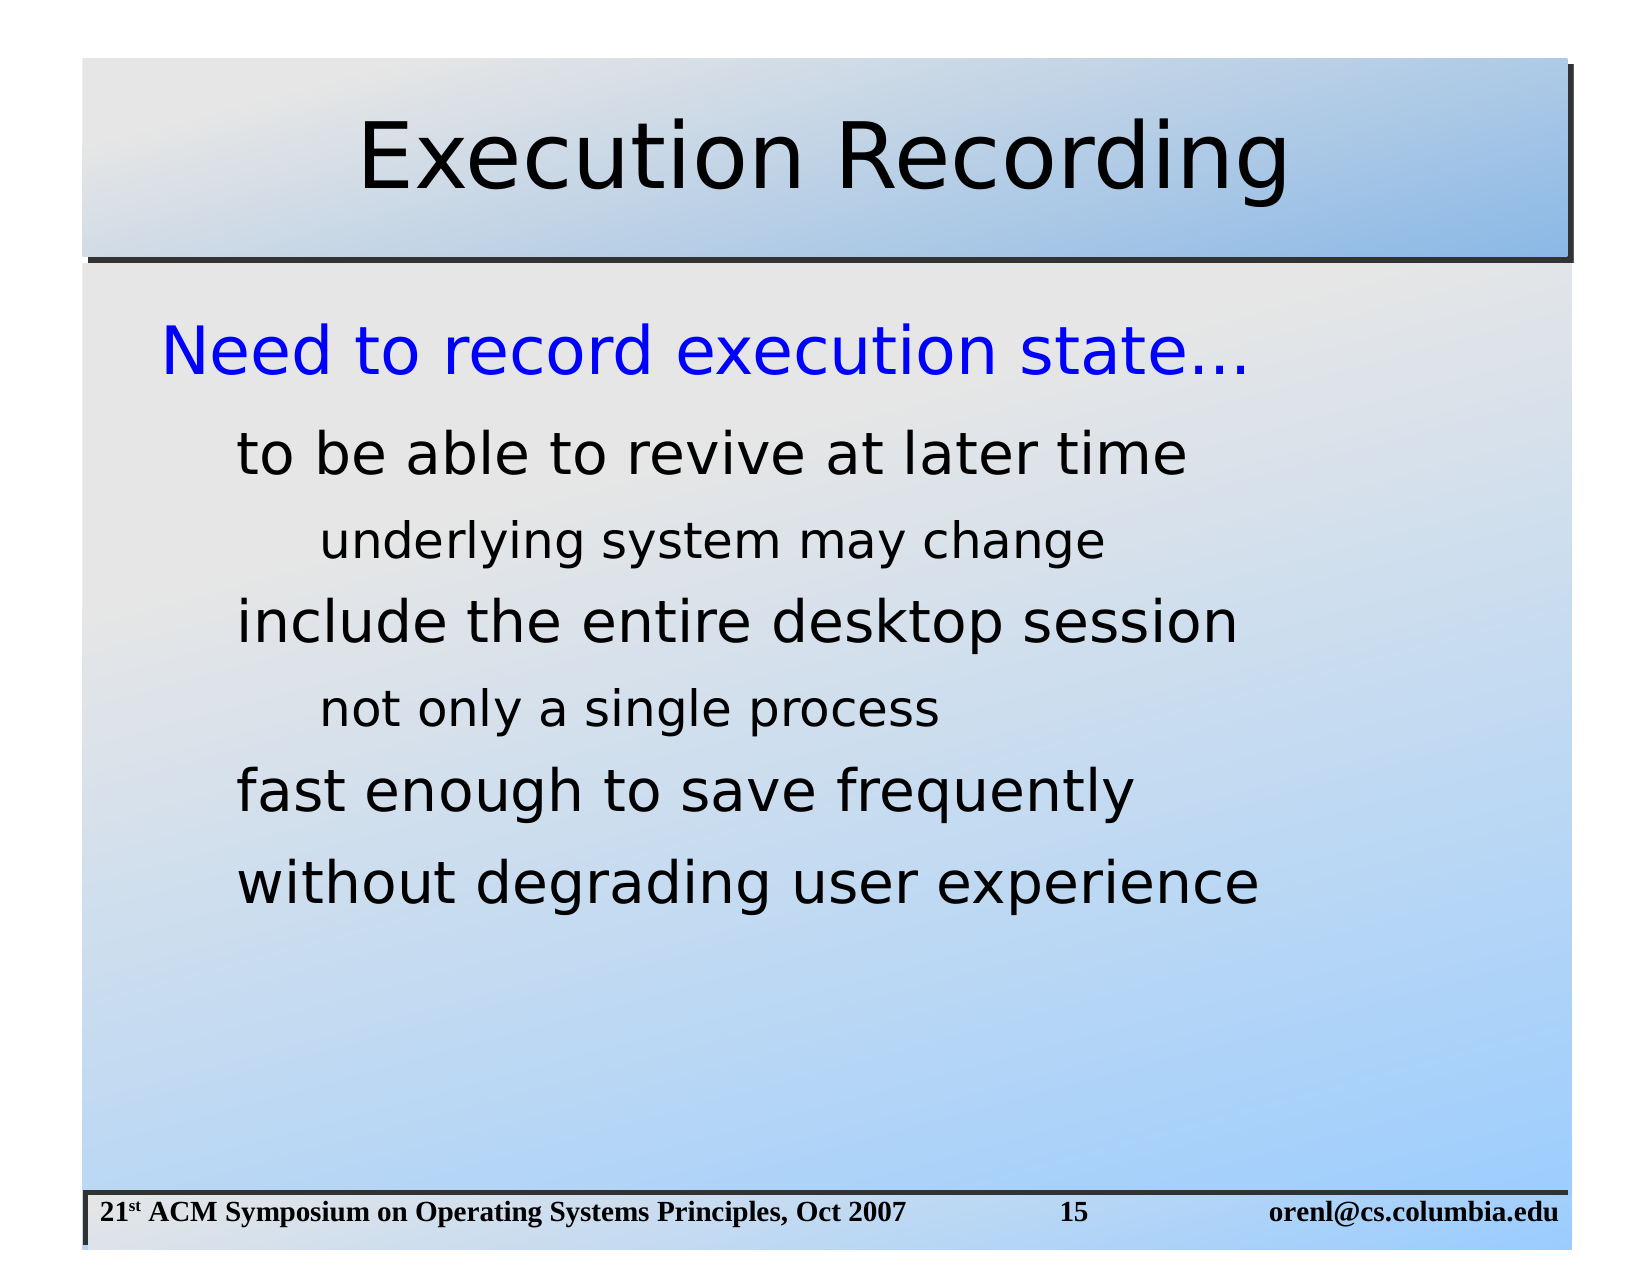

# Execution Recording
Need to record execution state...
to be able to revive at later time
underlying system may change
include the entire desktop session
not only a single process
fast enough to save frequently
without degrading user experience